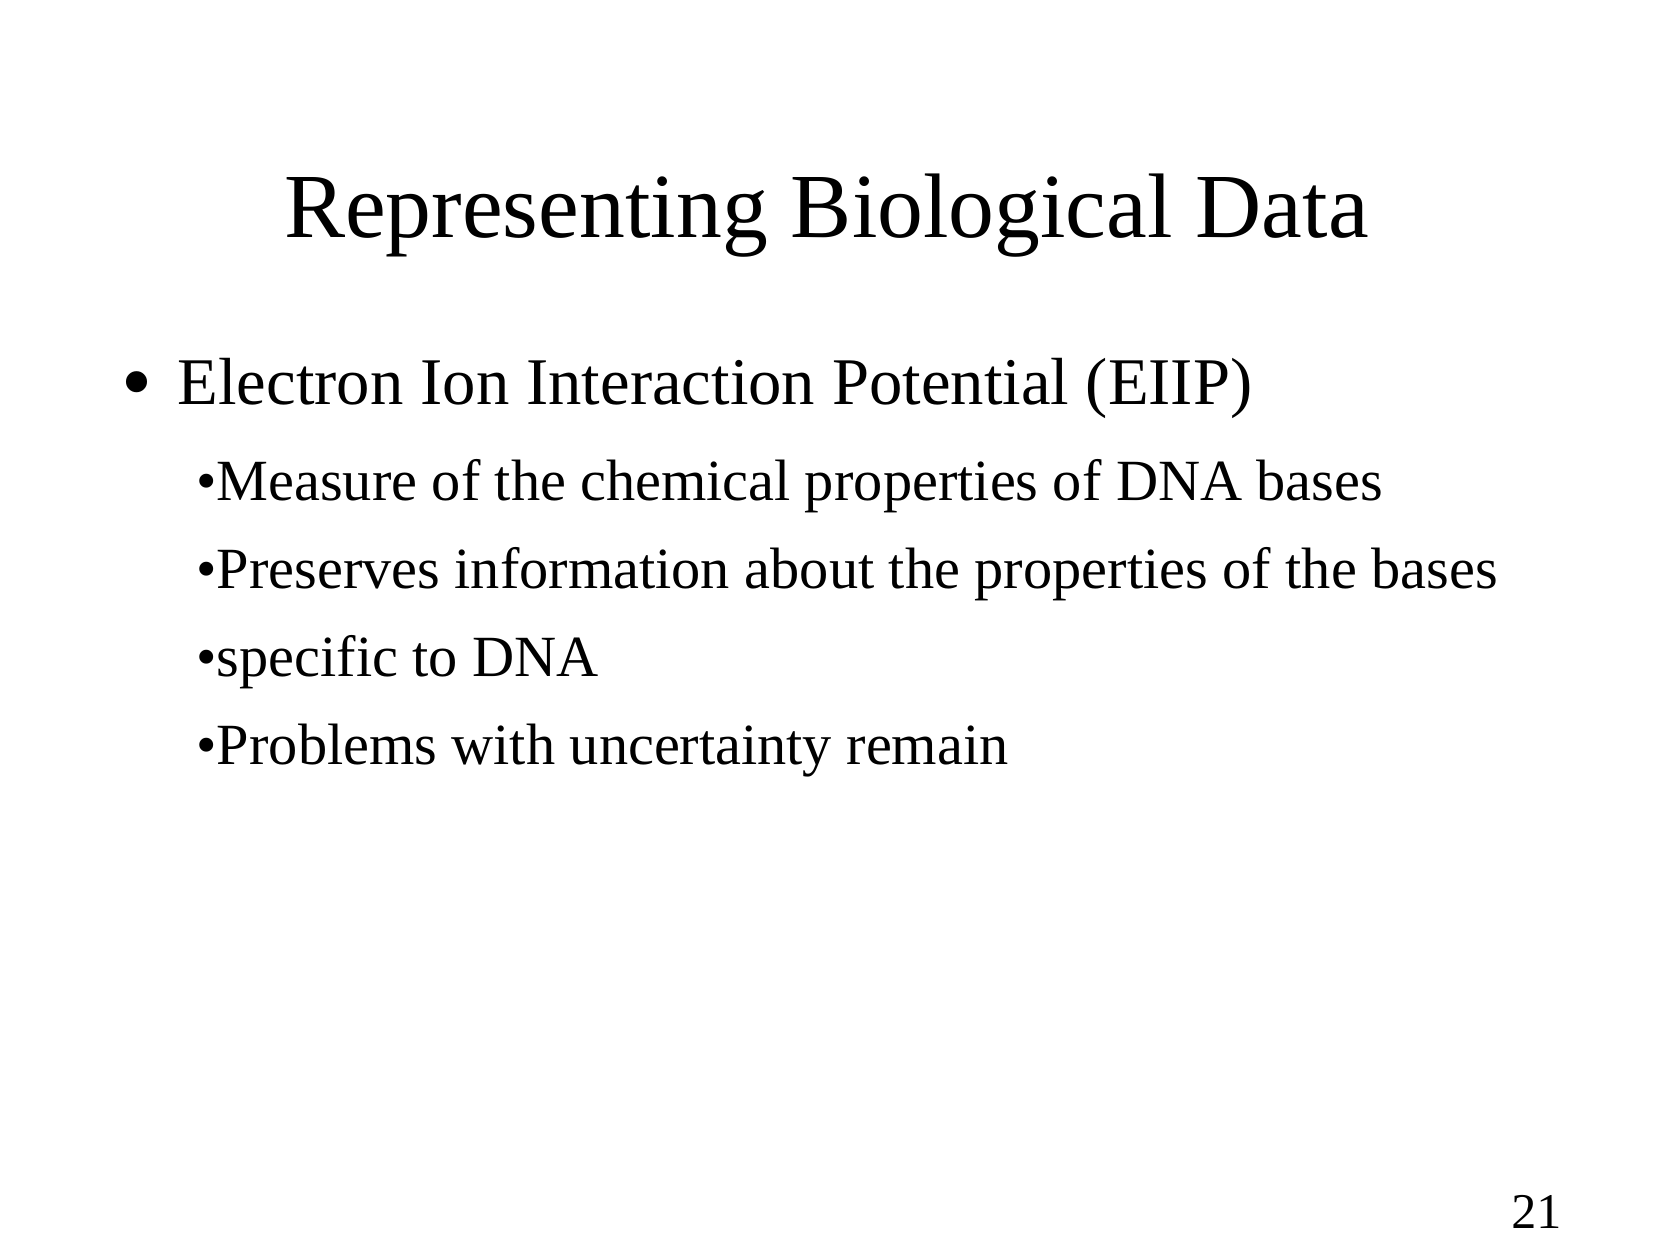

# Representing Biological Data
Electron Ion Interaction Potential (EIIP)
Measure of the chemical properties of DNA bases
Preserves information about the properties of the bases
specific to DNA
Problems with uncertainty remain